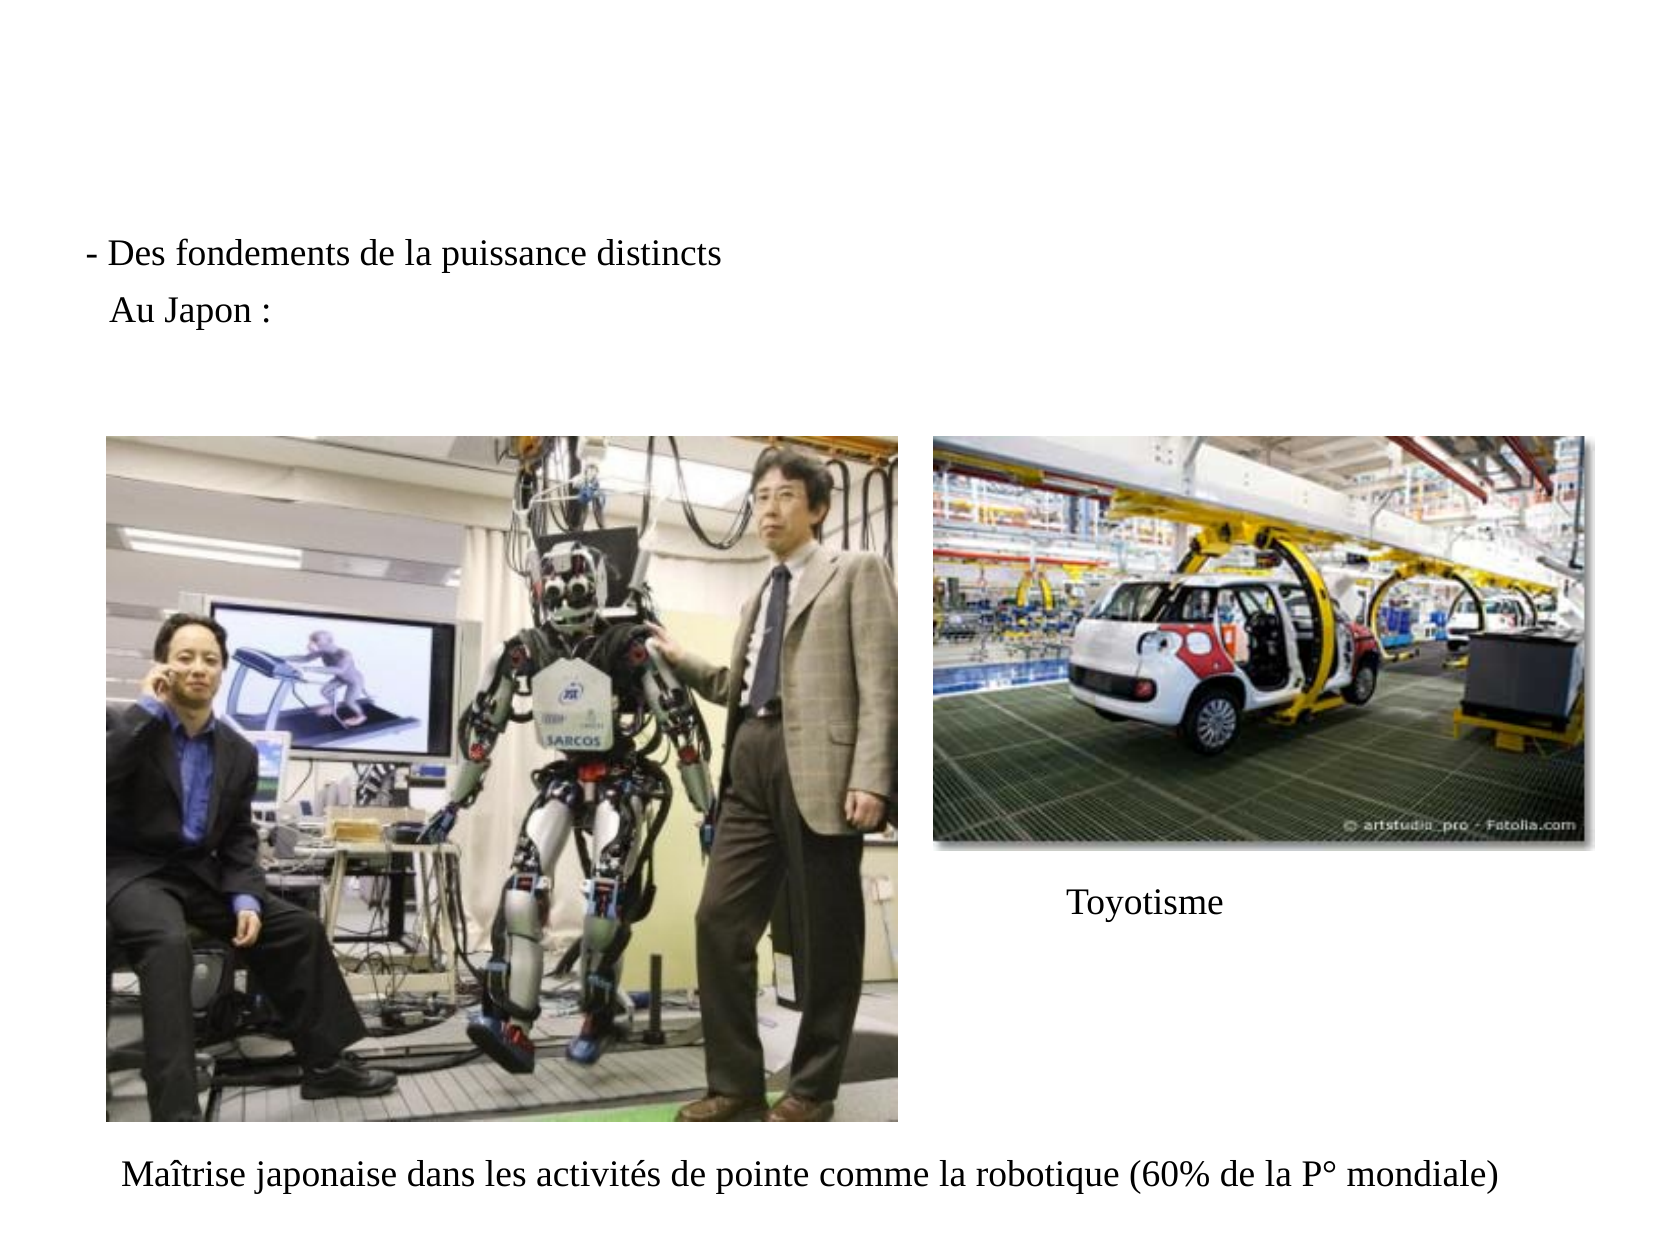

- Des fondements de la puissance distincts
Au Japon :
Toyotisme
Maîtrise japonaise dans les activités de pointe comme la robotique (60% de la P° mondiale)